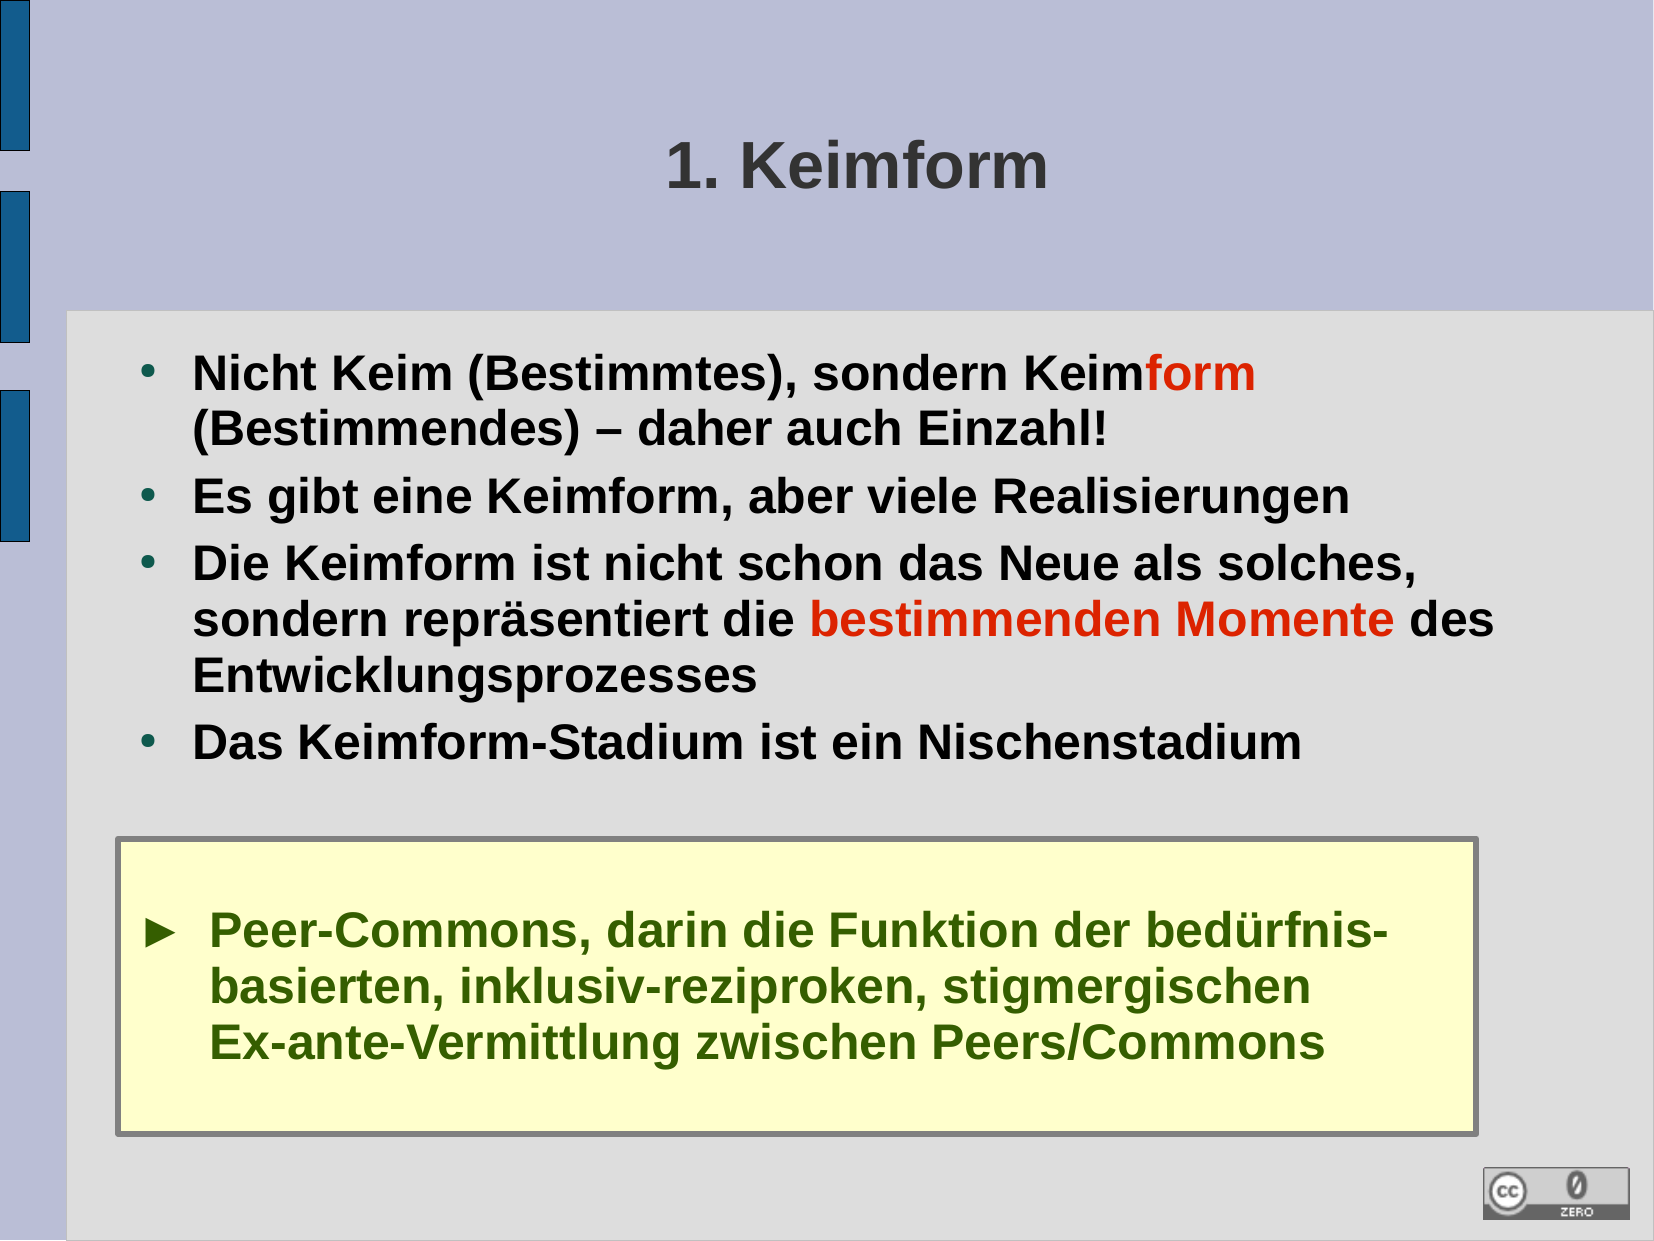

# 1. Keimform
Nicht Keim (Bestimmtes), sondern Keimform (Bestimmendes) – daher auch Einzahl!
Es gibt eine Keimform, aber viele Realisierungen
Die Keimform ist nicht schon das Neue als solches, sondern repräsentiert die bestimmenden Momente des Entwicklungsprozesses
Das Keimform-Stadium ist ein Nischenstadium
►	Peer-Commons, darin die Funktion der bedürfnis-
	basierten, inklusiv-reziproken, stigmergischen
	Ex-ante-Vermittlung zwischen Peers/Commons